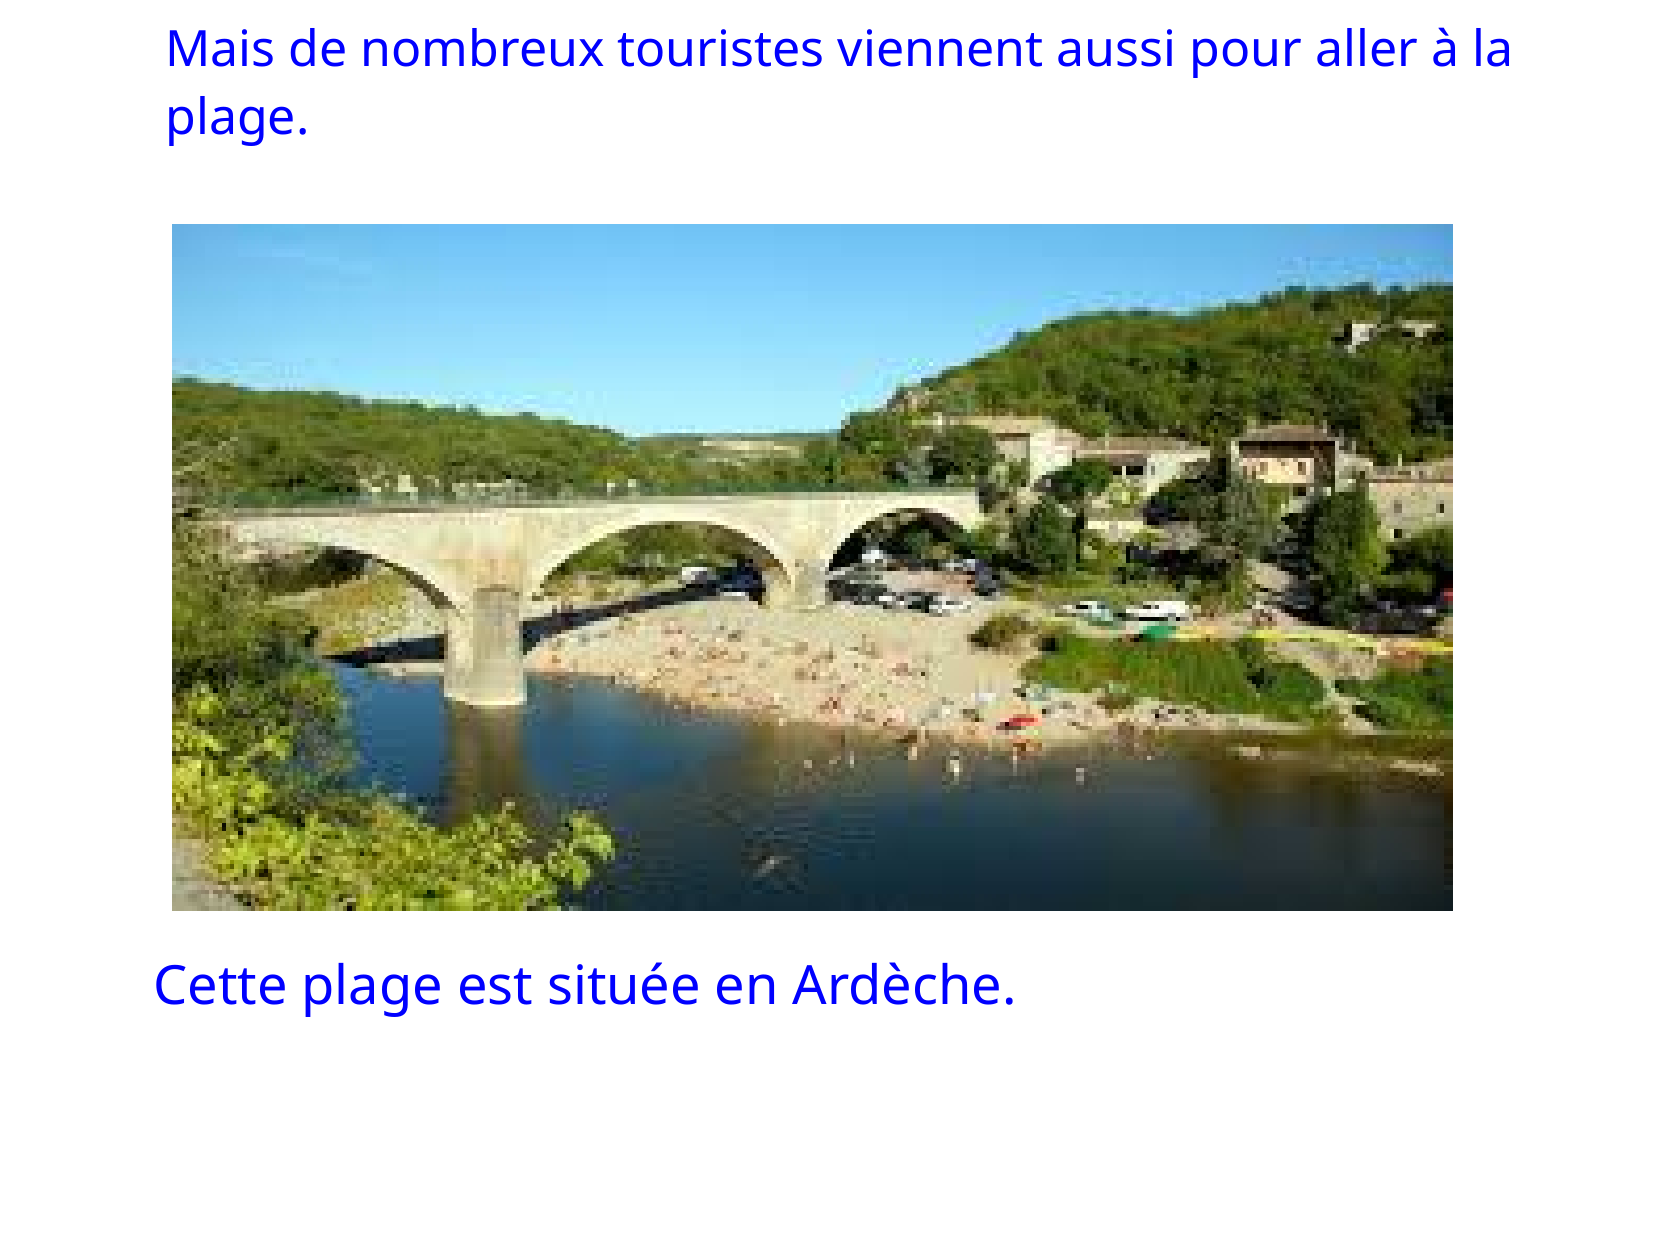

Mais de nombreux touristes viennent aussi pour aller à la plage.
# Cette plage est située en Ardèche.